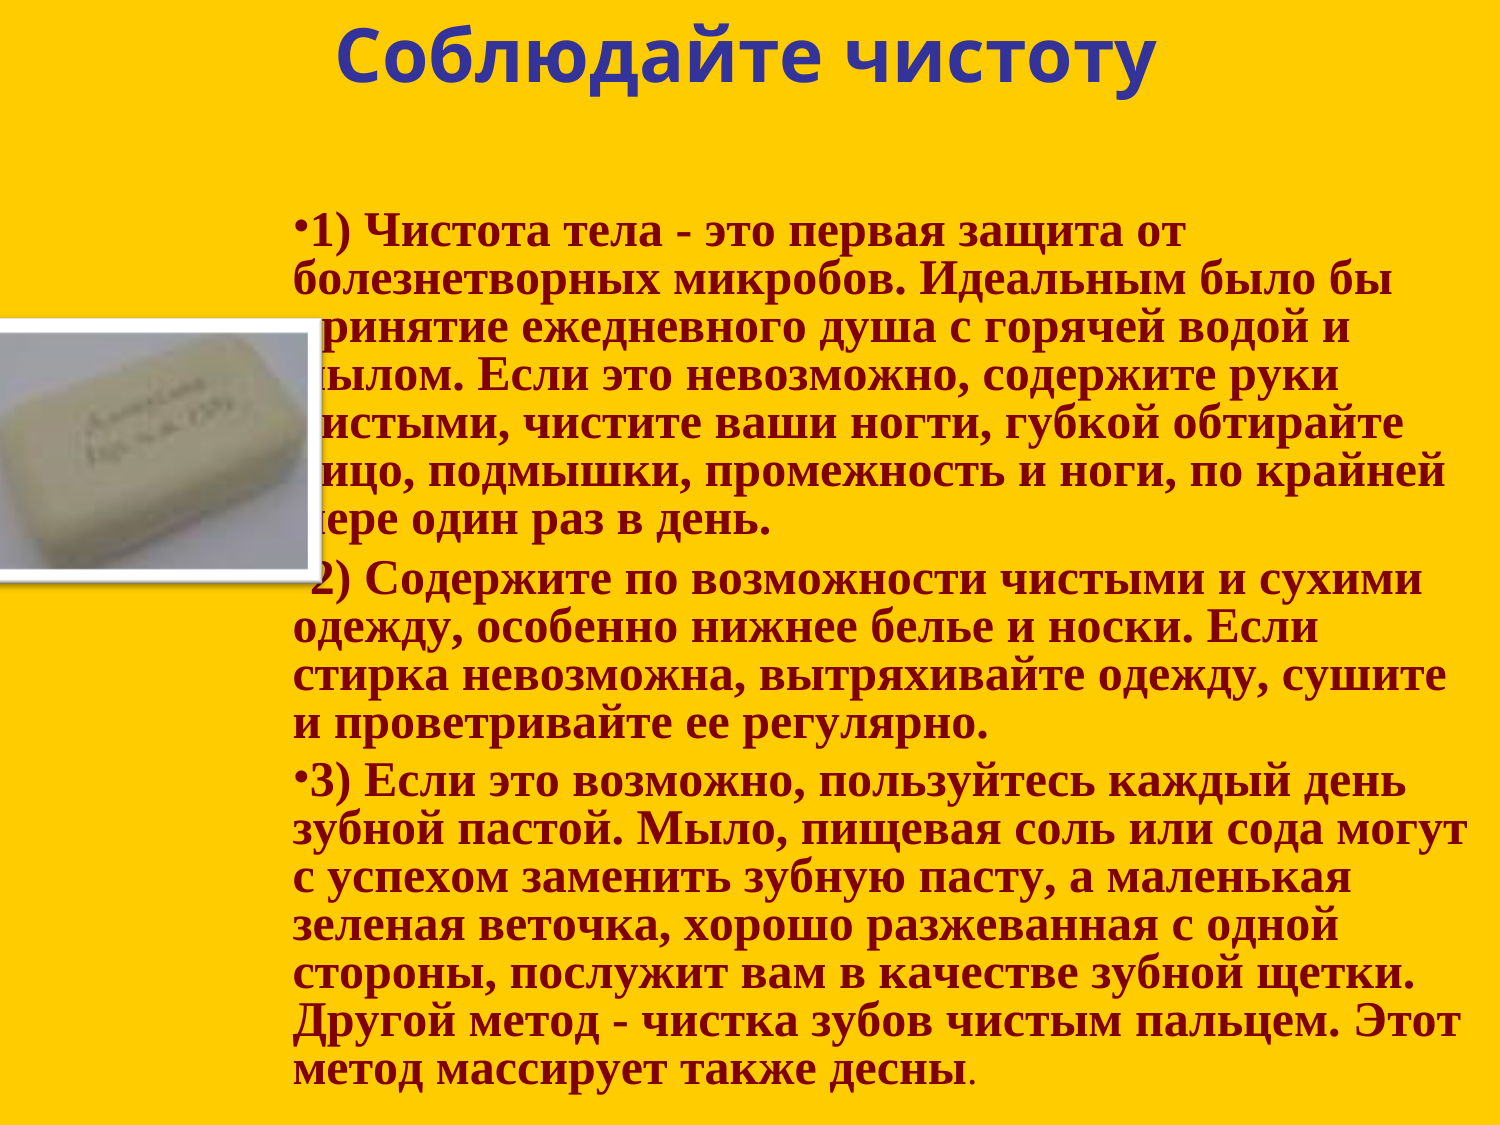

# Соблюдайте чистоту
1) Чистота тела - это первая защита от болезнетворных микробов. Идеальным было бы принятие ежедневного душа с горячей водой и мылом. Если это невозможно, содержите руки чистыми, чистите ваши ногти, губкой обтирайте лицо, подмышки, промежность и ноги, по крайней мере один раз в день.
2) Содержите по возможности чистыми и сухими одежду, особенно нижнее белье и носки. Если стирка невозможна, вытряхивайте одежду, сушите и проветривайте ее регулярно.
3) Если это возможно, пользуйтесь каждый день зубной пастой. Мыло, пищевая соль или сода могут с успехом заменить зубную пасту, а маленькая зеленая веточка, хорошо разжеванная с одной стороны, послужит вам в качестве зубной щетки. Другой метод - чистка зубов чистым пальцем. Этот метод массирует также десны.